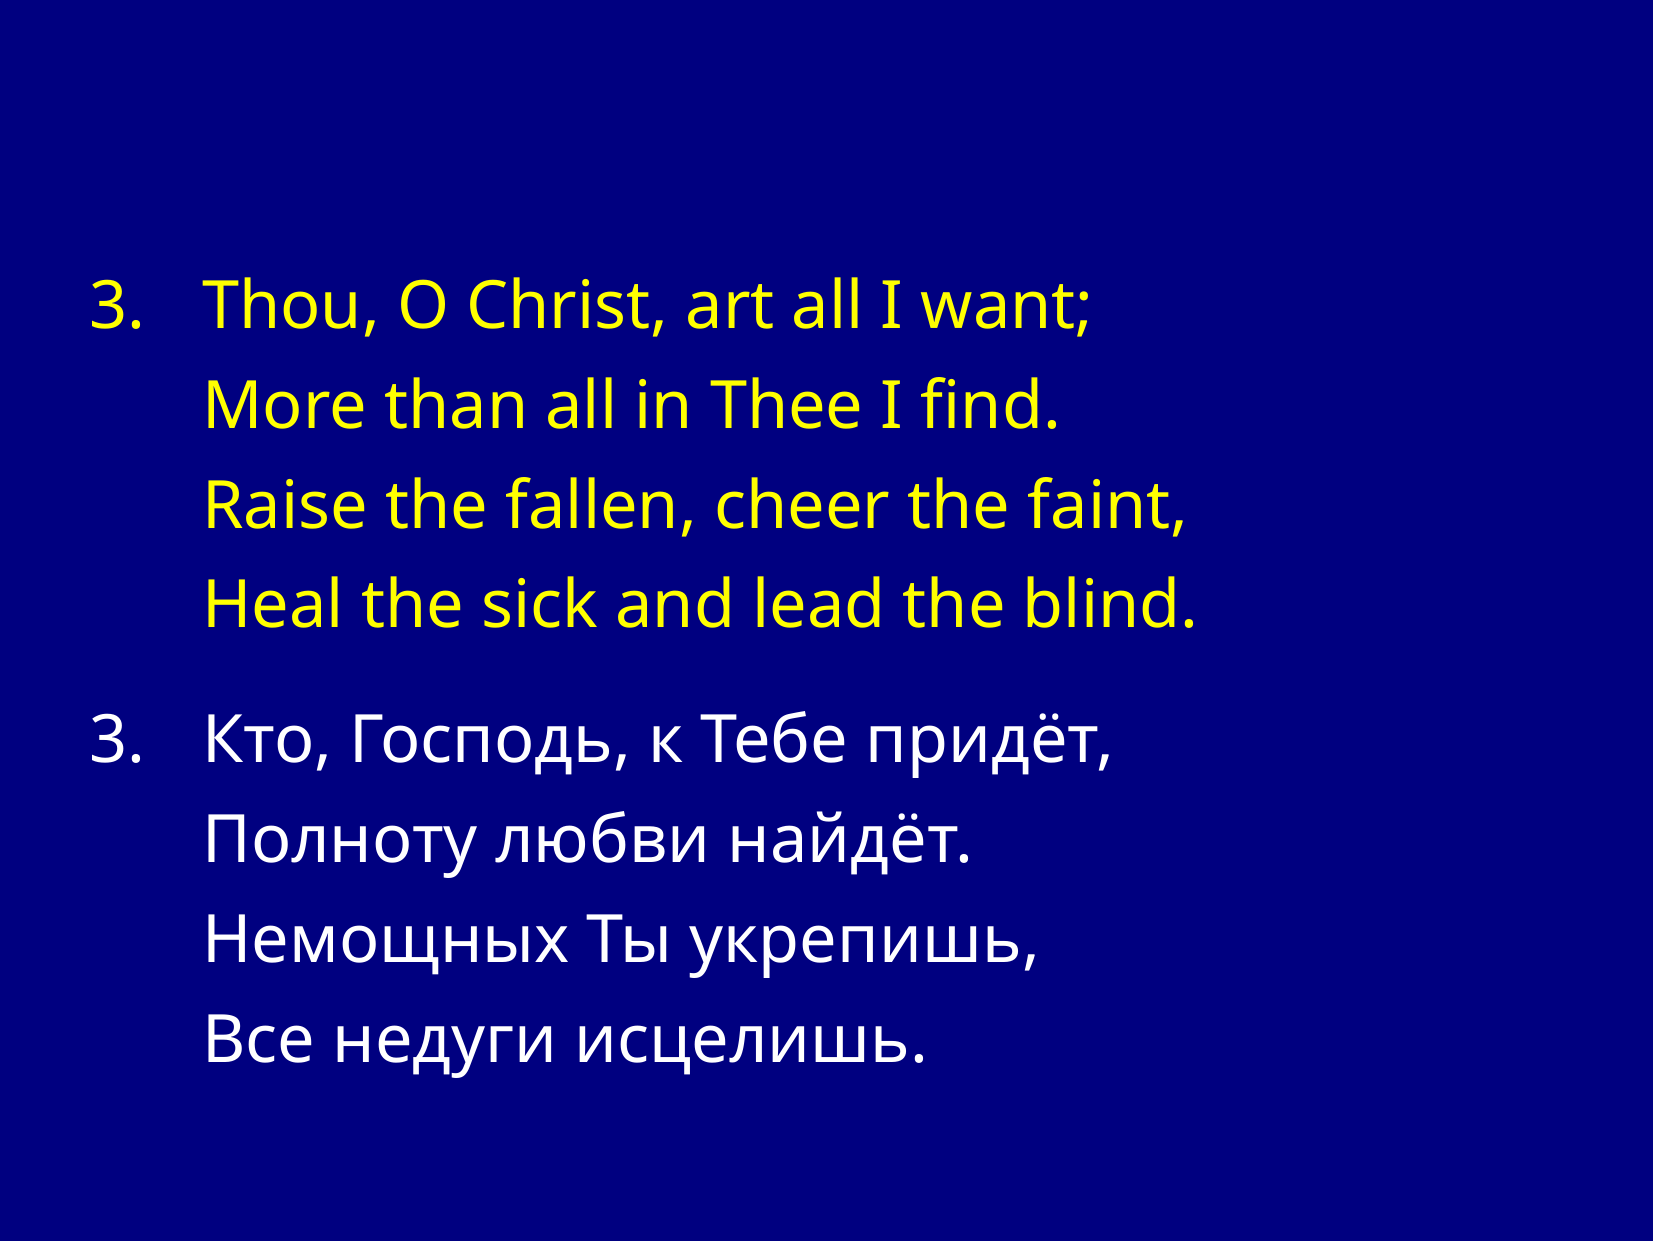

3.	Thou, O Christ, art all I want;
	More than all in Thee I find.
	Raise the fallen, cheer the faint,
	Heal the sick and lead the blind.
3.	Кто, Господь, к Тебе придёт,
	Полноту любви найдёт.
	Немощных Ты укрепишь,
	Все недуги исцелишь.